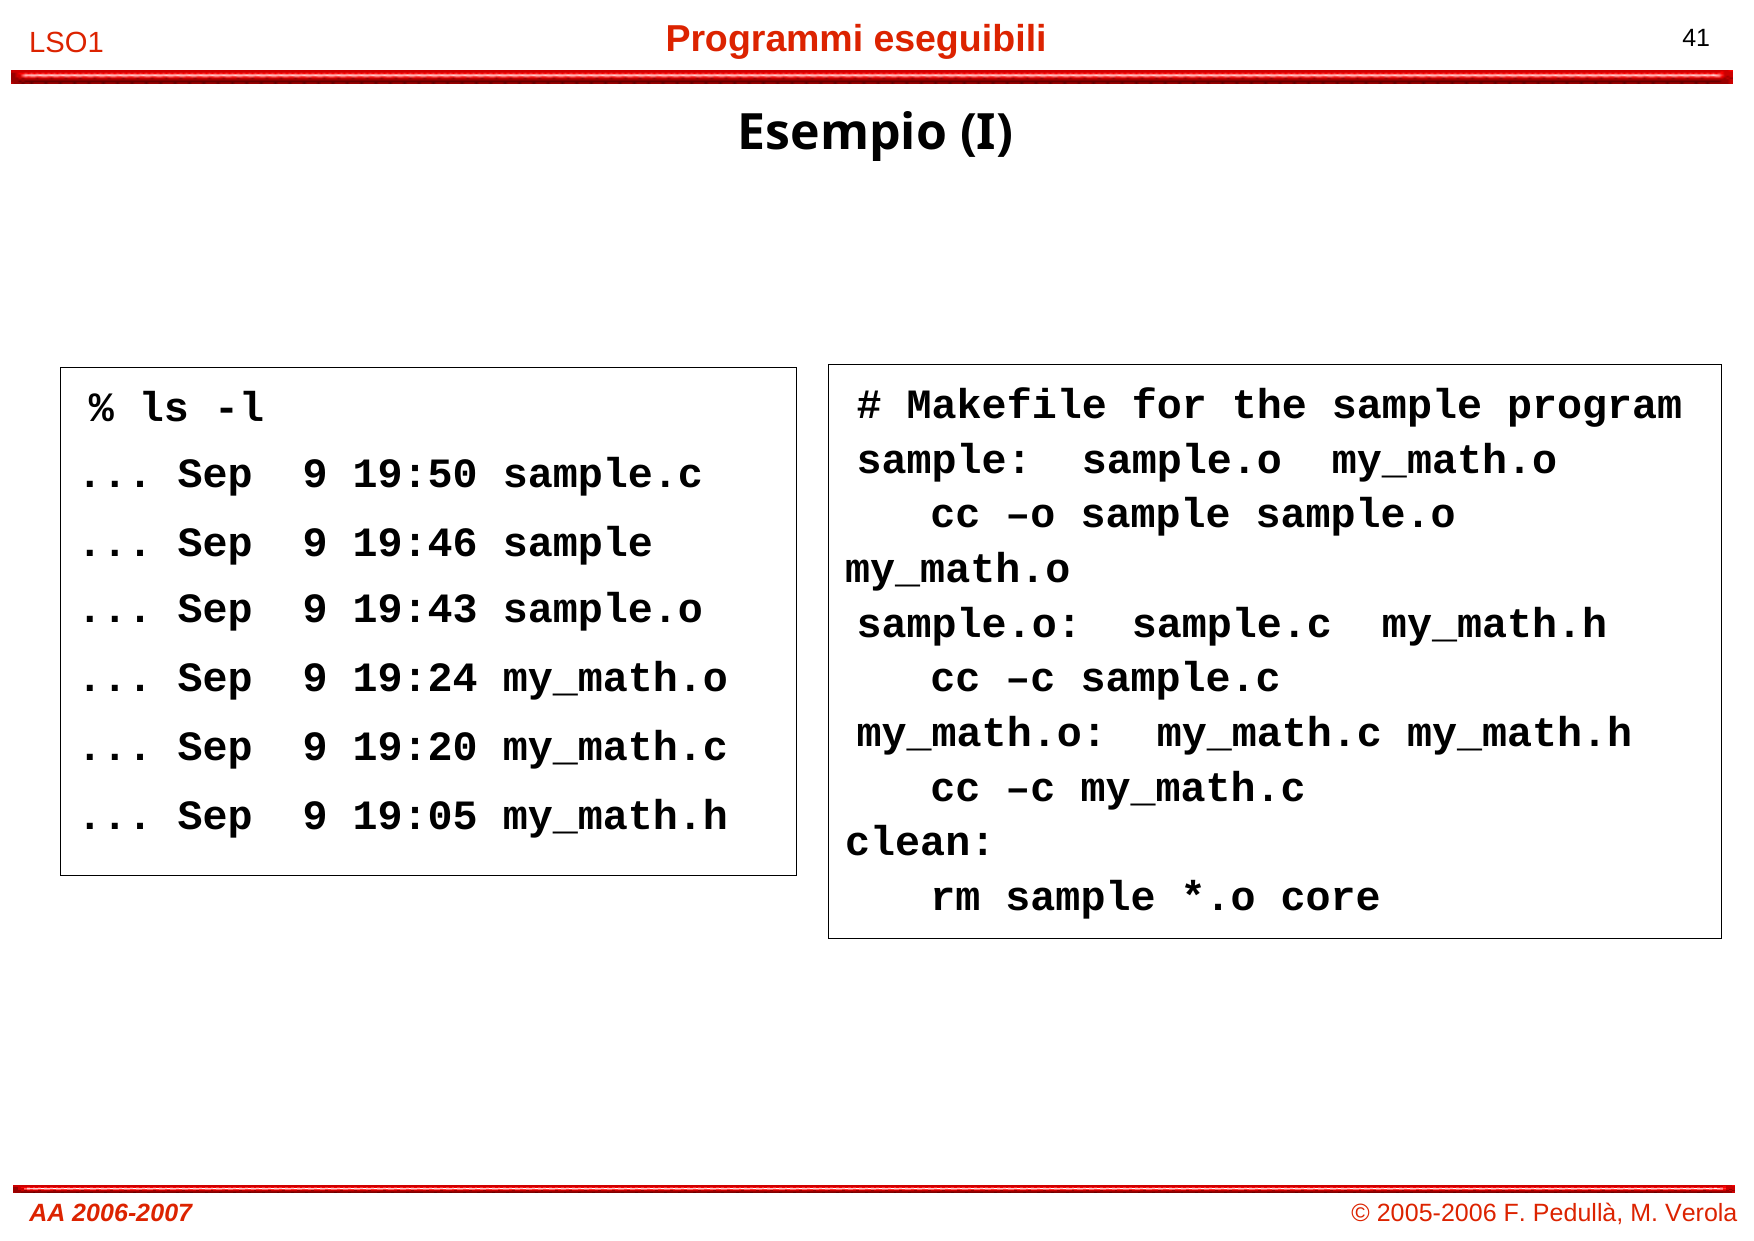

# Esempio (I)
	# Makefile for the sample program
	sample: sample.o my_math.o
		cc –o sample sample.o my_math.o
	sample.o: sample.c my_math.h
		cc –c sample.c
	my_math.o: my_math.c my_math.h
		cc –c my_math.c
clean:
		rm sample *.o core
	% ls -l
... Sep 9 19:50 sample.c
... Sep 9 19:46 sample
... Sep 9 19:43 sample.o
... Sep 9 19:24 my_math.o
... Sep 9 19:20 my_math.c
... Sep 9 19:05 my_math.h